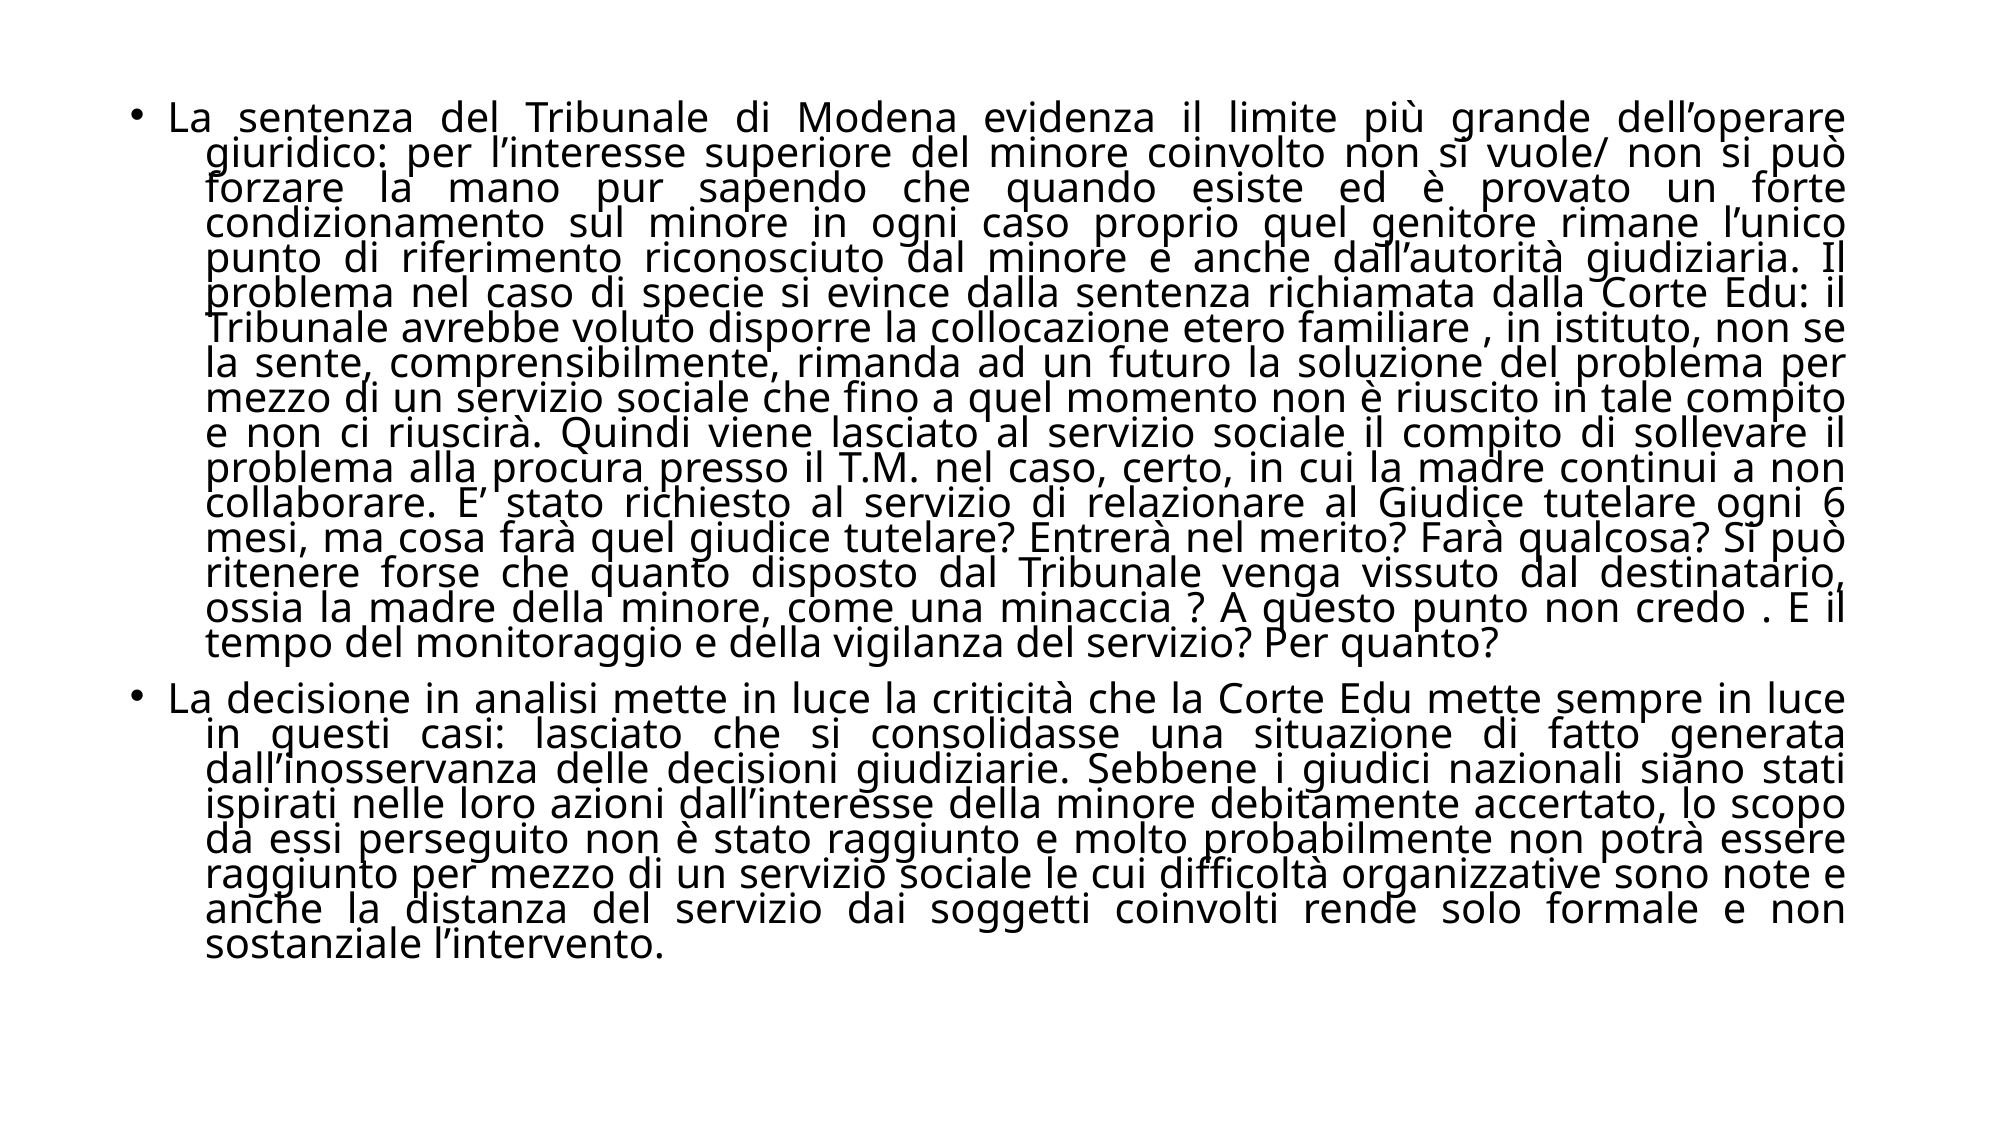

# La sentenza del Tribunale di Modena evidenza il limite più grande dell’operare giuridico: per l’interesse superiore del minore coinvolto non si vuole/ non si può forzare la mano pur sapendo che quando esiste ed è provato un forte condizionamento sul minore in ogni caso proprio quel genitore rimane l’unico punto di riferimento riconosciuto dal minore e anche dall’autorità giudiziaria. Il problema nel caso di specie si evince dalla sentenza richiamata dalla Corte Edu: il Tribunale avrebbe voluto disporre la collocazione etero familiare , in istituto, non se la sente, comprensibilmente, rimanda ad un futuro la soluzione del problema per mezzo di un servizio sociale che fino a quel momento non è riuscito in tale compito e non ci riuscirà. Quindi viene lasciato al servizio sociale il compito di sollevare il problema alla procura presso il T.M. nel caso, certo, in cui la madre continui a non collaborare. E’ stato richiesto al servizio di relazionare al Giudice tutelare ogni 6 mesi, ma cosa farà quel giudice tutelare? Entrerà nel merito? Farà qualcosa? Si può ritenere forse che quanto disposto dal Tribunale venga vissuto dal destinatario, ossia la madre della minore, come una minaccia ? A questo punto non credo . E il tempo del monitoraggio e della vigilanza del servizio? Per quanto?
La decisione in analisi mette in luce la criticità che la Corte Edu mette sempre in luce in questi casi: lasciato che si consolidasse una situazione di fatto generata dall’inosservanza delle decisioni giudiziarie. Sebbene i giudici nazionali siano stati ispirati nelle loro azioni dall’interesse della minore debitamente accertato, lo scopo da essi perseguito non è stato raggiunto e molto probabilmente non potrà essere raggiunto per mezzo di un servizio sociale le cui difficoltà organizzative sono note e anche la distanza del servizio dai soggetti coinvolti rende solo formale e non sostanziale l’intervento.